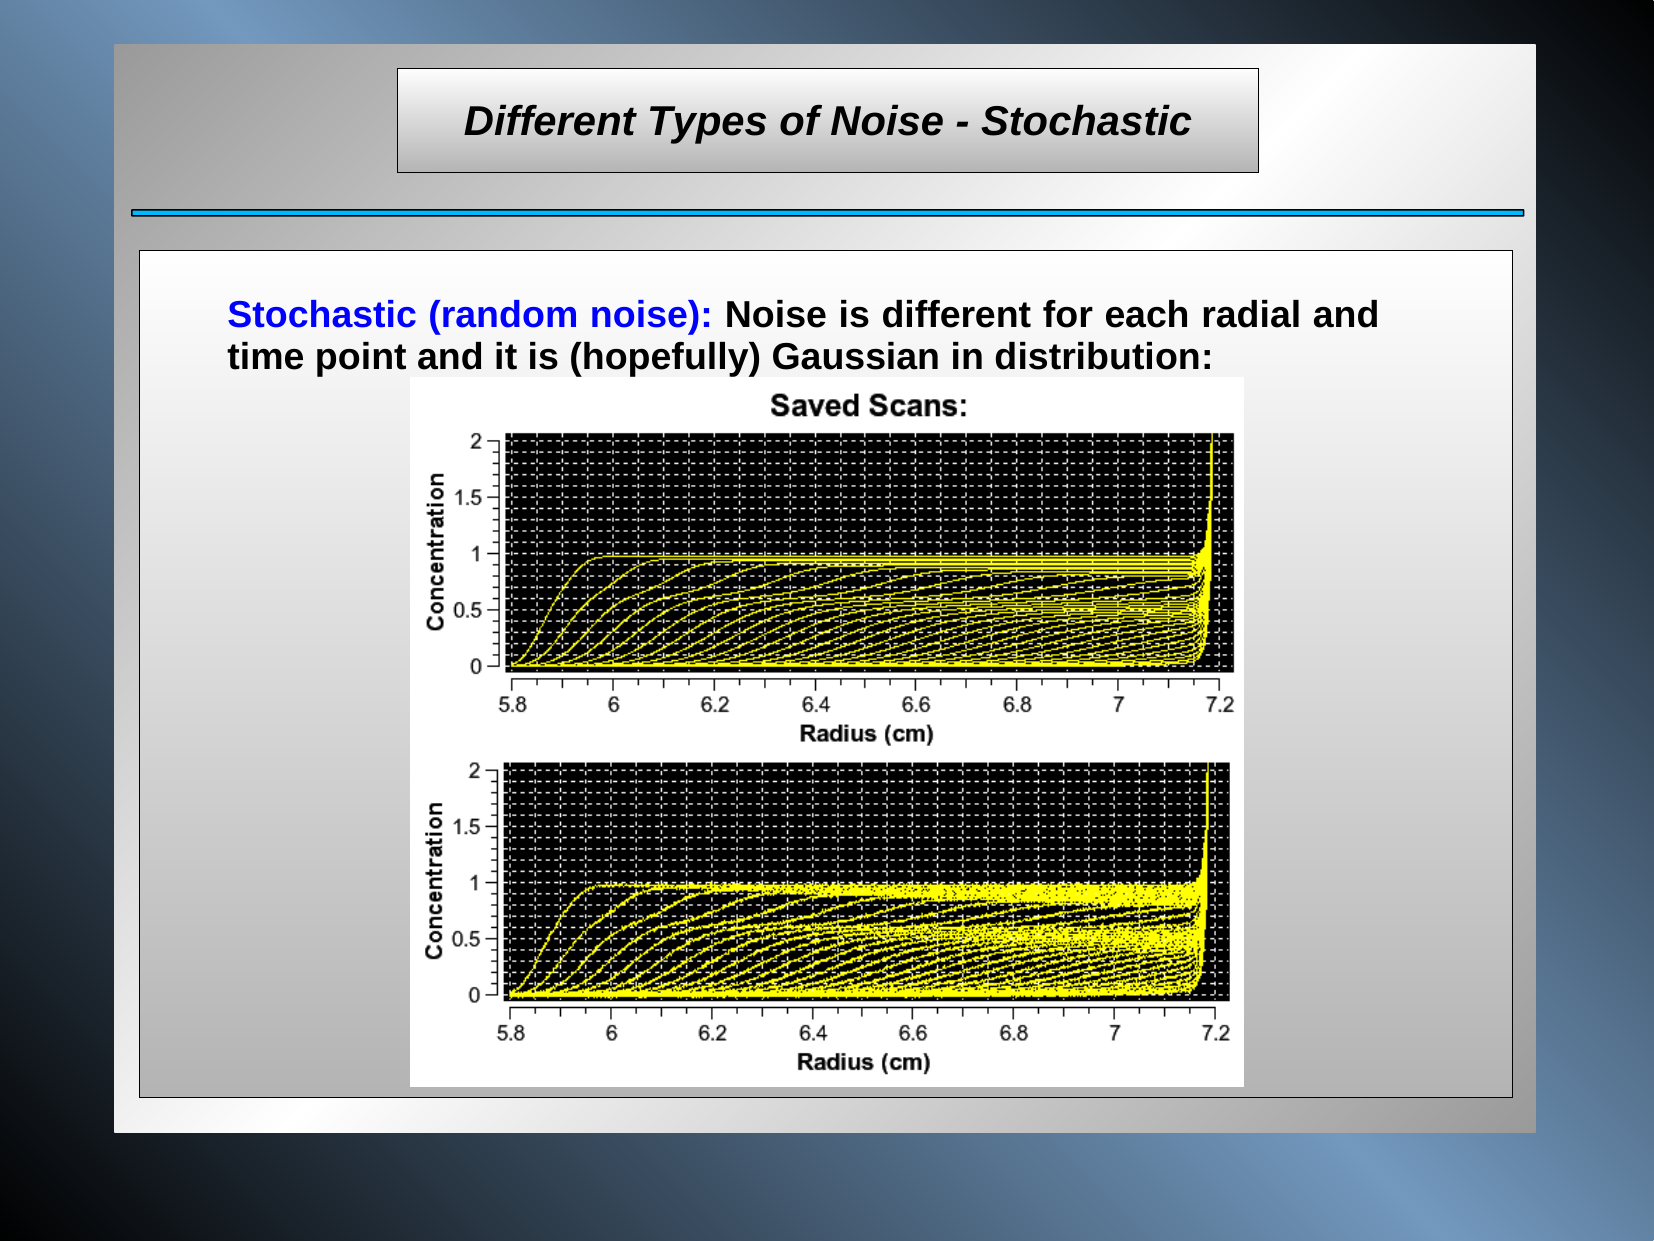

Different Types of Noise - Stochastic
Stochastic (random noise): Noise is different for each radial and time point and it is (hopefully) Gaussian in distribution: